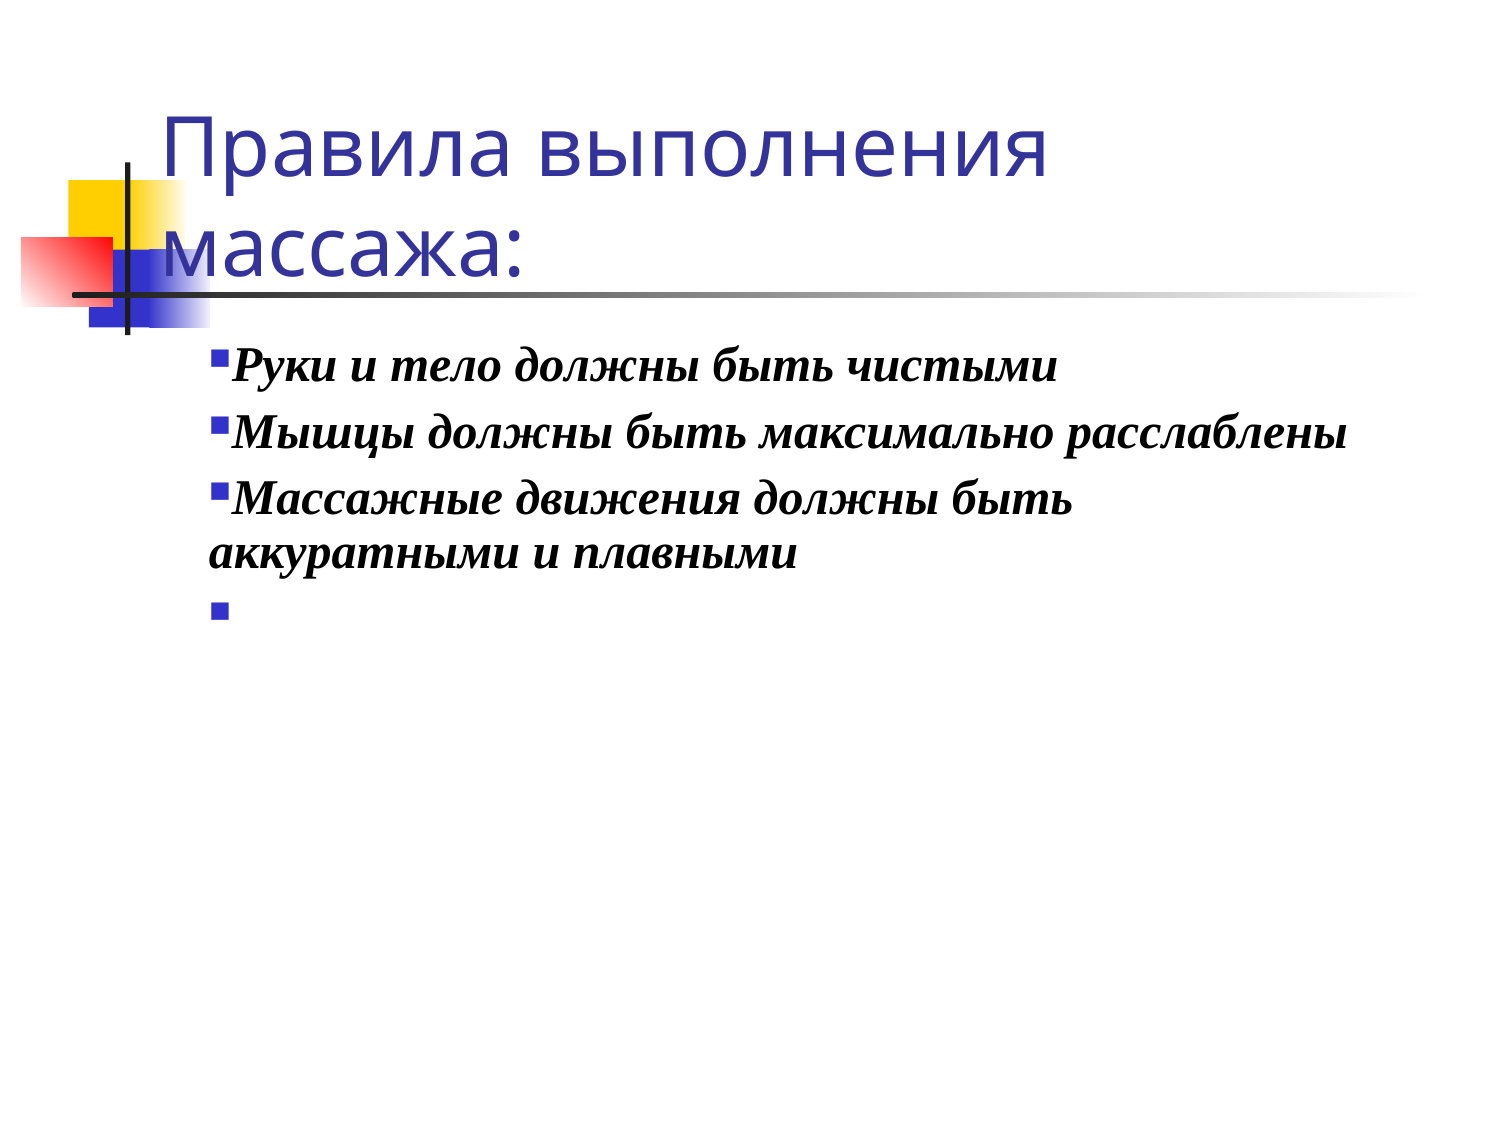

Правила выполнения массажа:
# Руки и тело должны быть чистыми
Мышцы должны быть максимально расслаблены
Массажные движения должны быть аккуратными и плавными